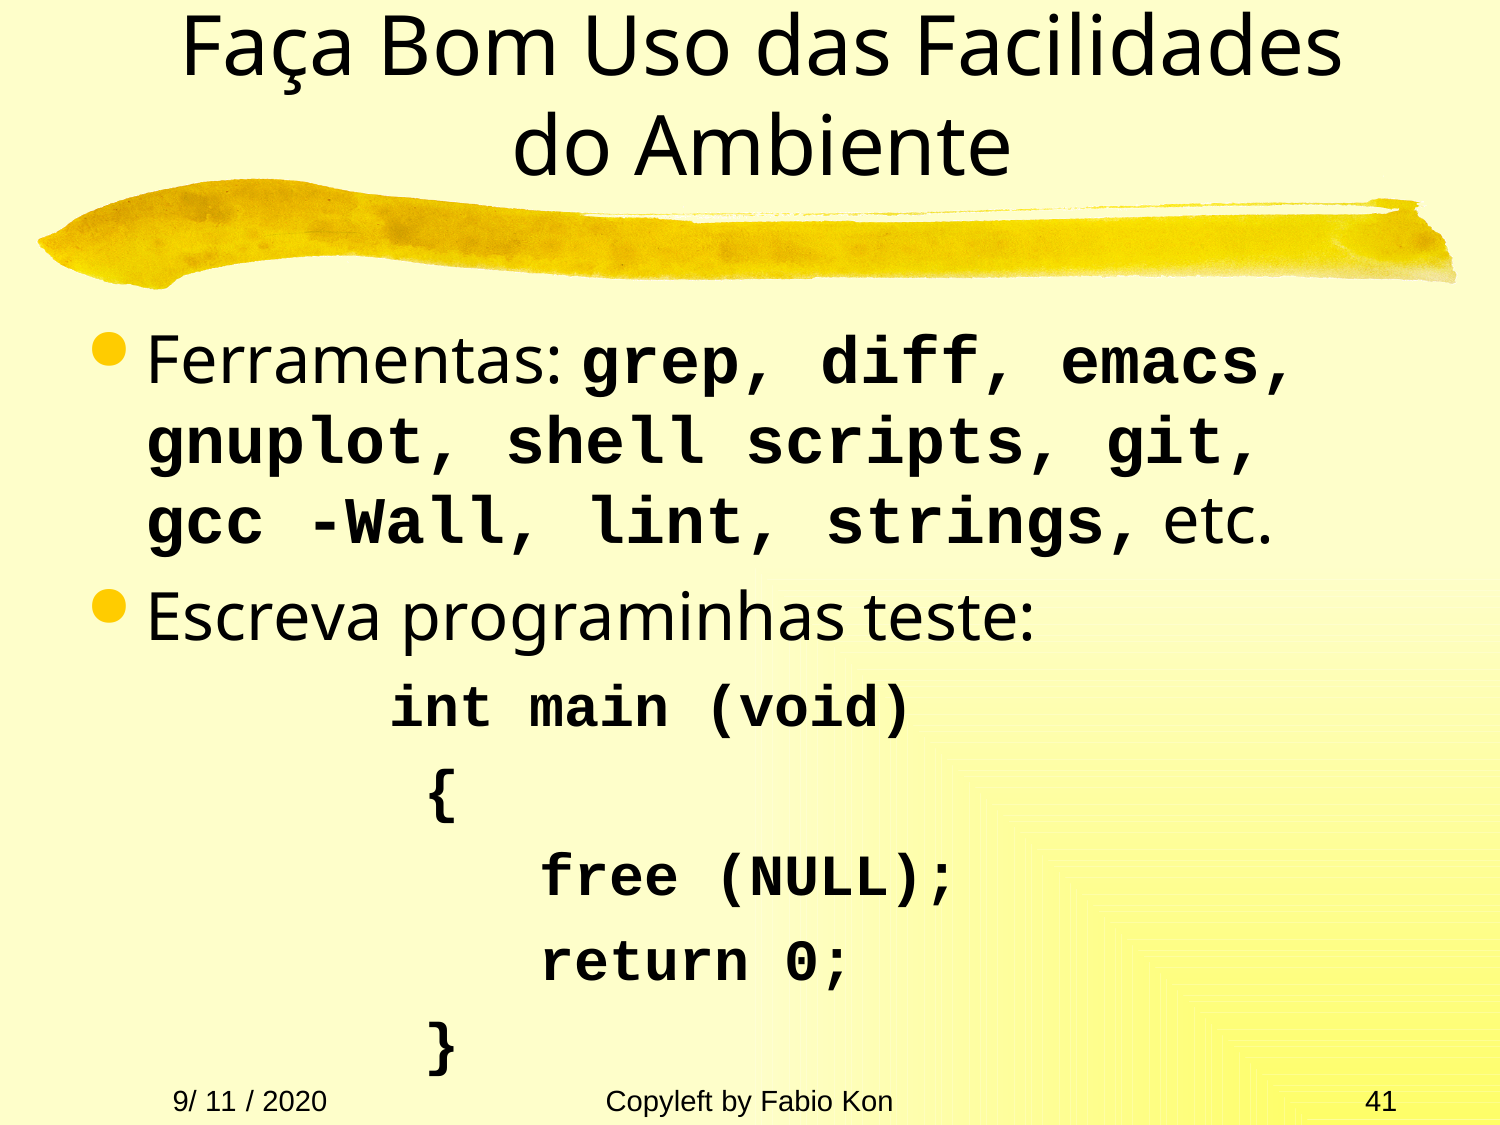

# Faça Bom Uso das Facilidades do Ambiente
Ferramentas: grep, diff, emacs, gnuplot, shell scripts, git, gcc -Wall, lint, strings, etc.
Escreva programinhas teste:
			int main (void)
			 {
				free (NULL);
				return 0;
			 }
ECOOP'99 OOOSW
41